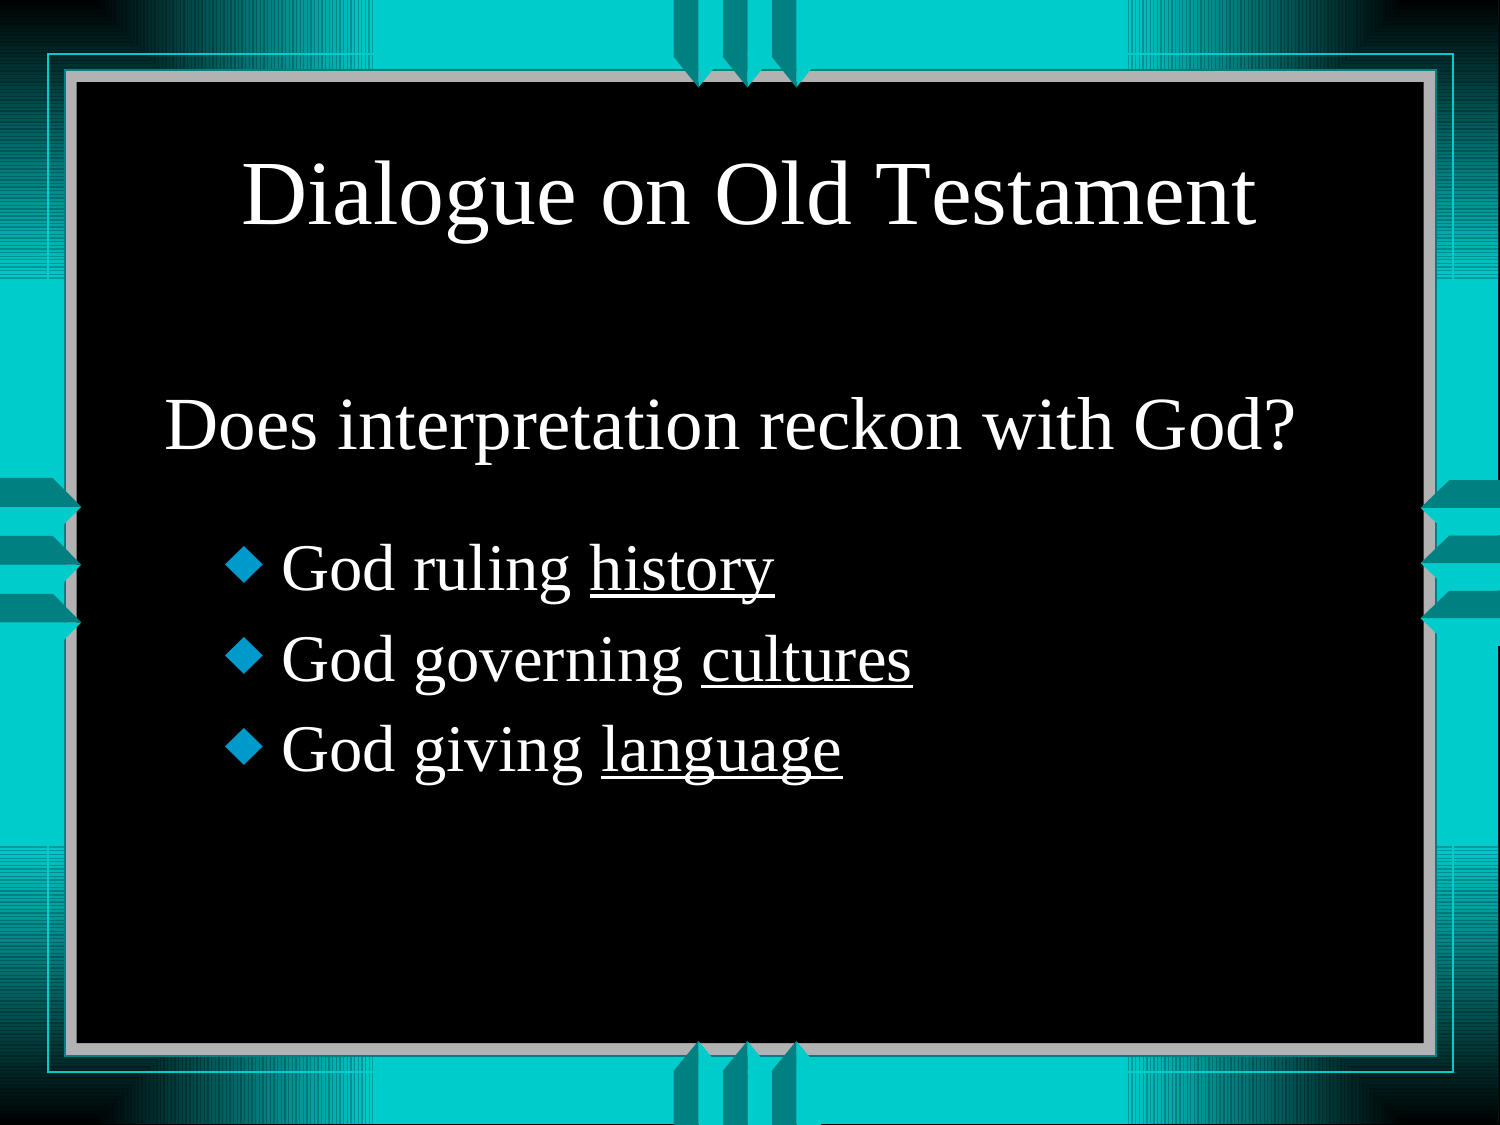

# Dialogue on Old Testament
Does interpretation reckon with God?
God ruling history
God governing cultures
God giving language